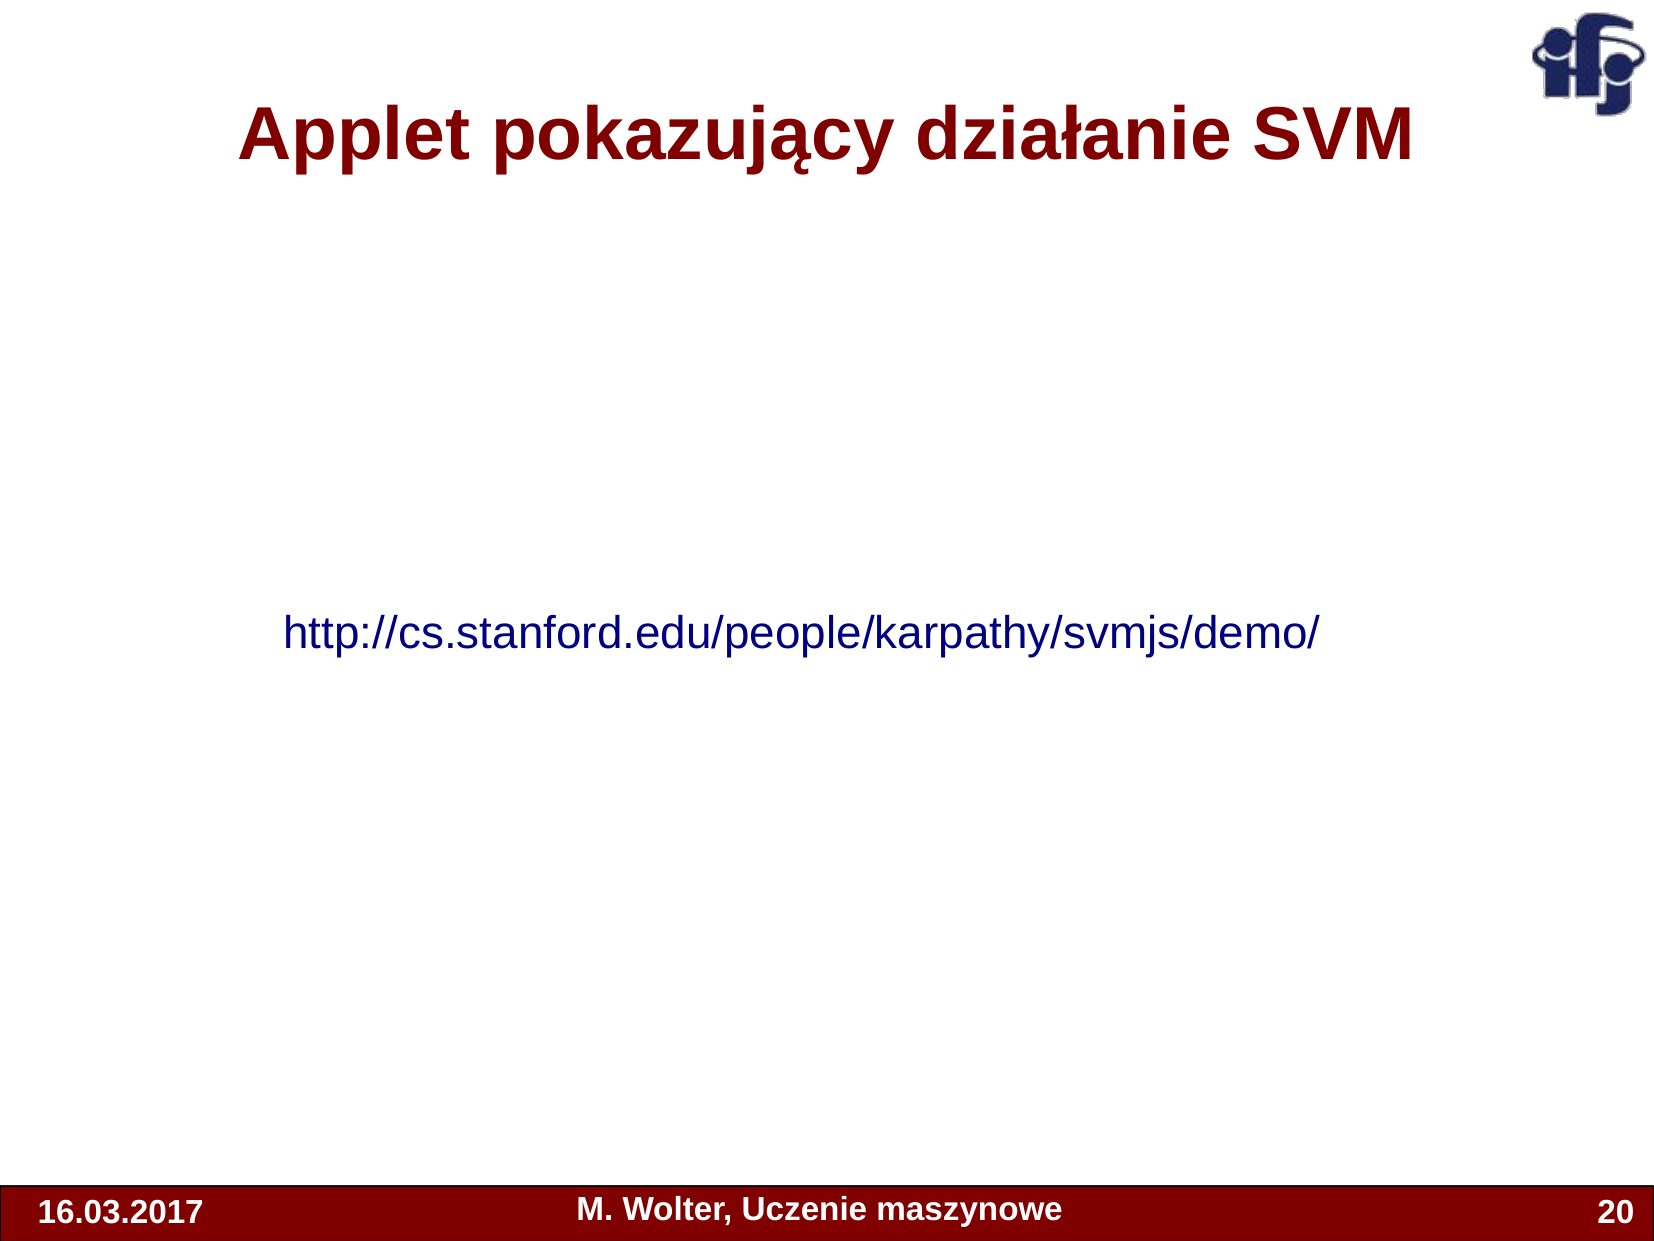

# Applet pokazujący działanie SVM
http://cs.stanford.edu/people/karpathy/svmjs/demo/
7.11.2007
Marcin Wolter, "Support Vector Machines"